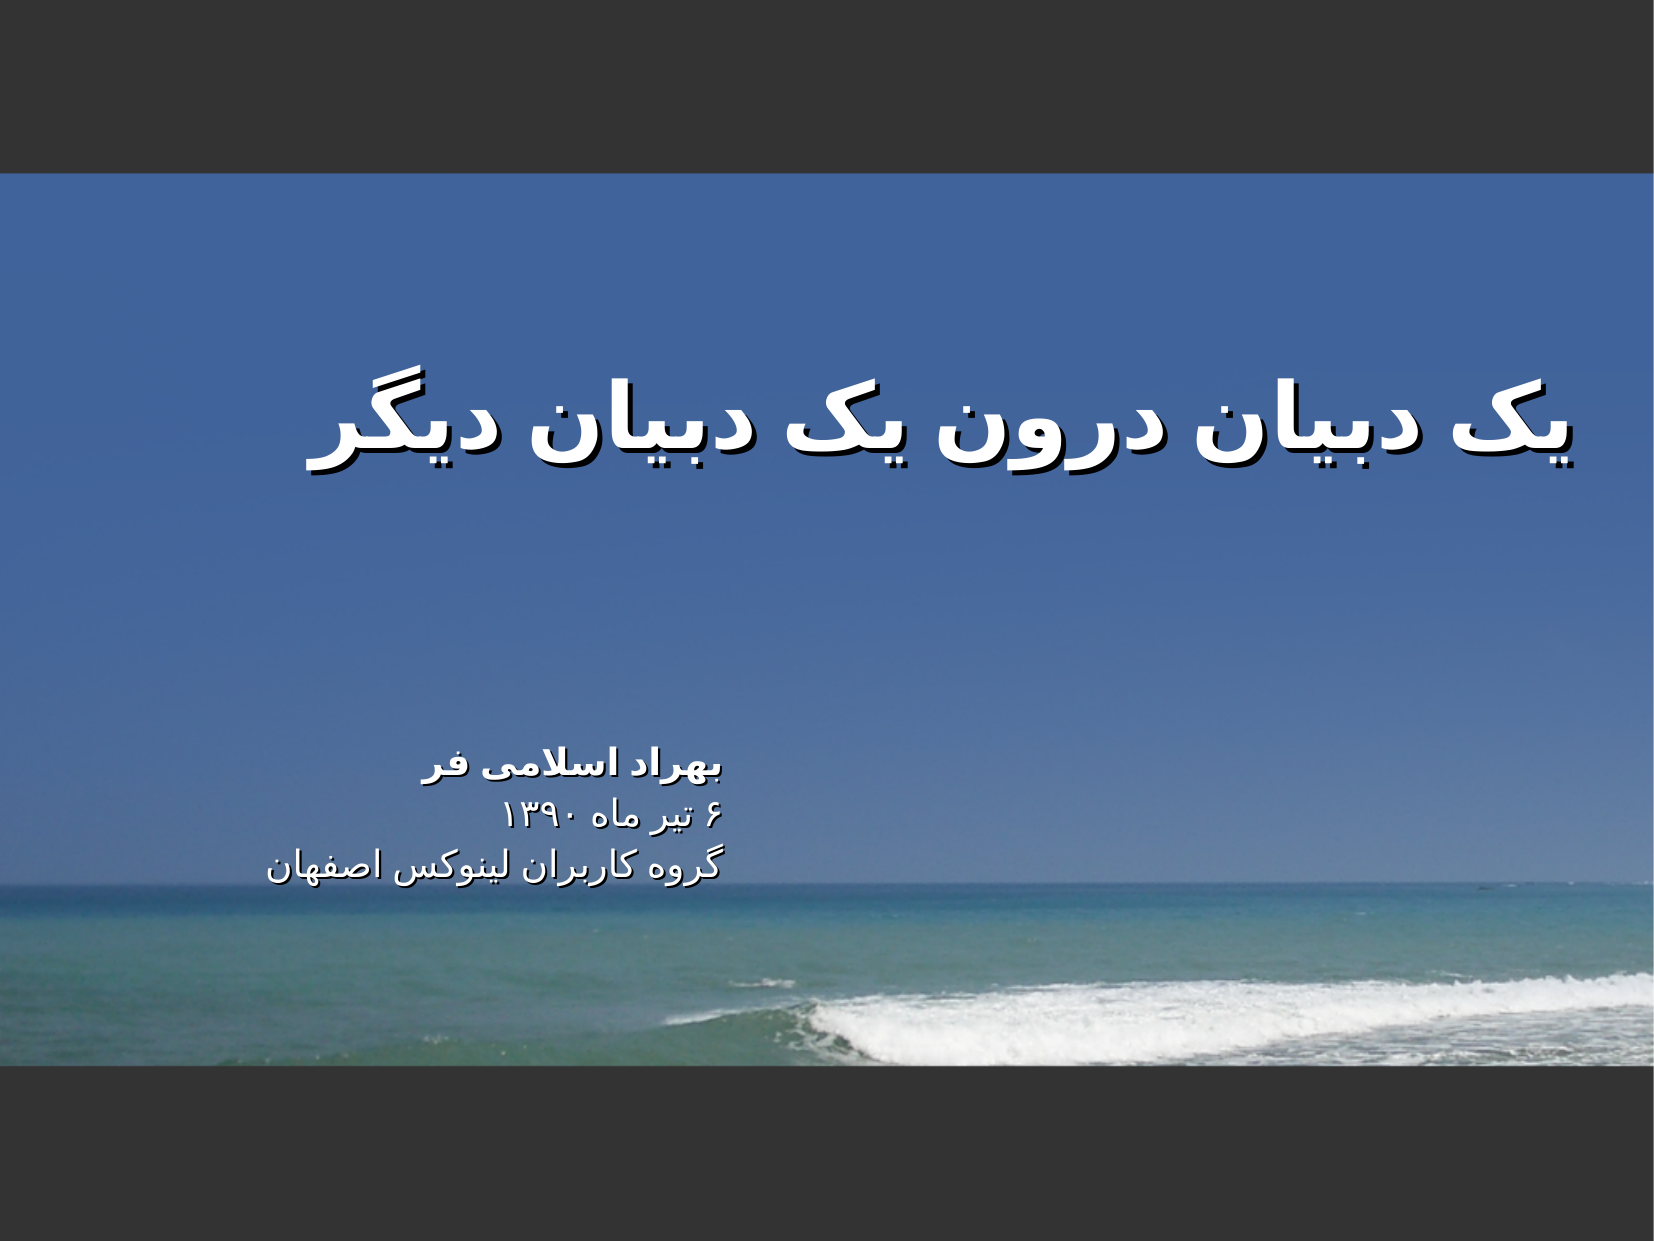

# یک دبیان درون یک دبیان دیگر